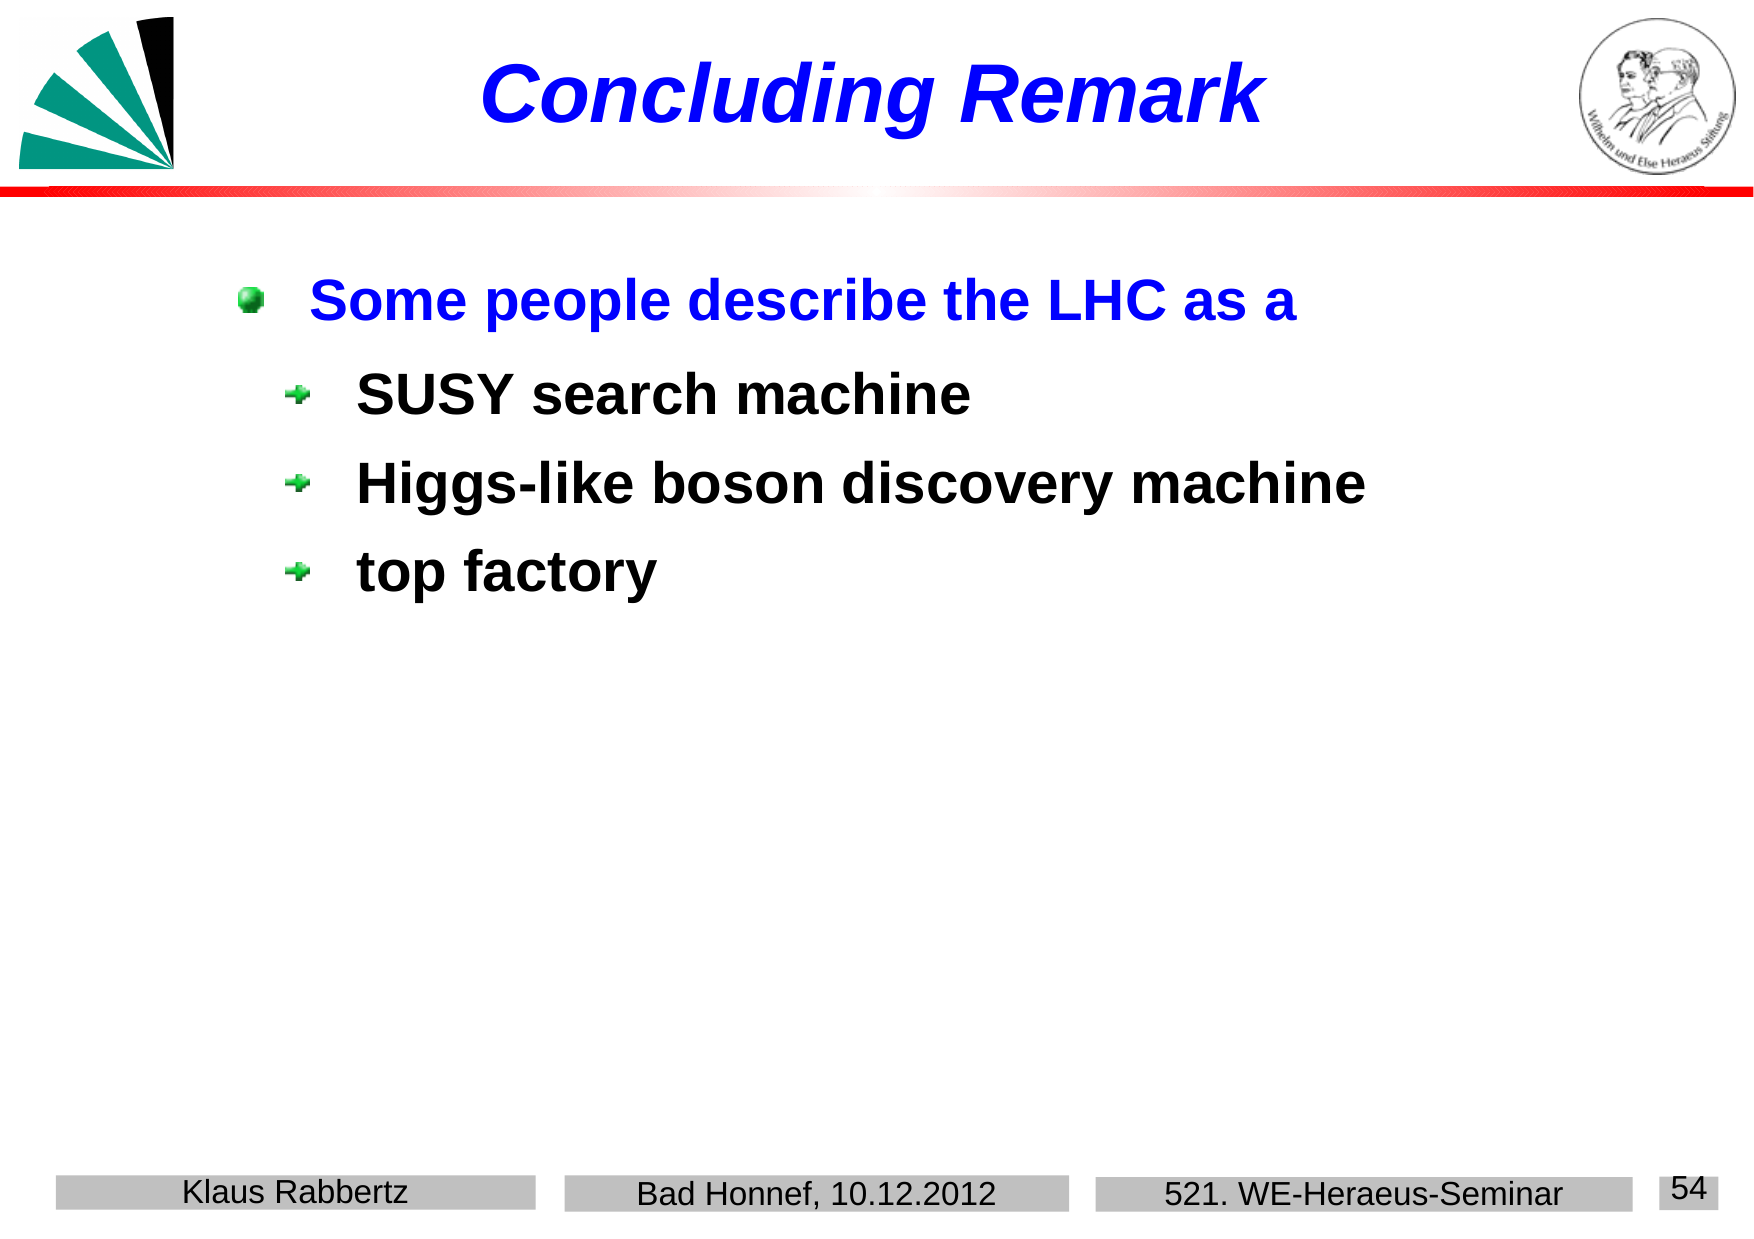

Concluding Remark
# Some people describe the LHC as a
SUSY search machine
Higgs-like boson discovery machine
top factory